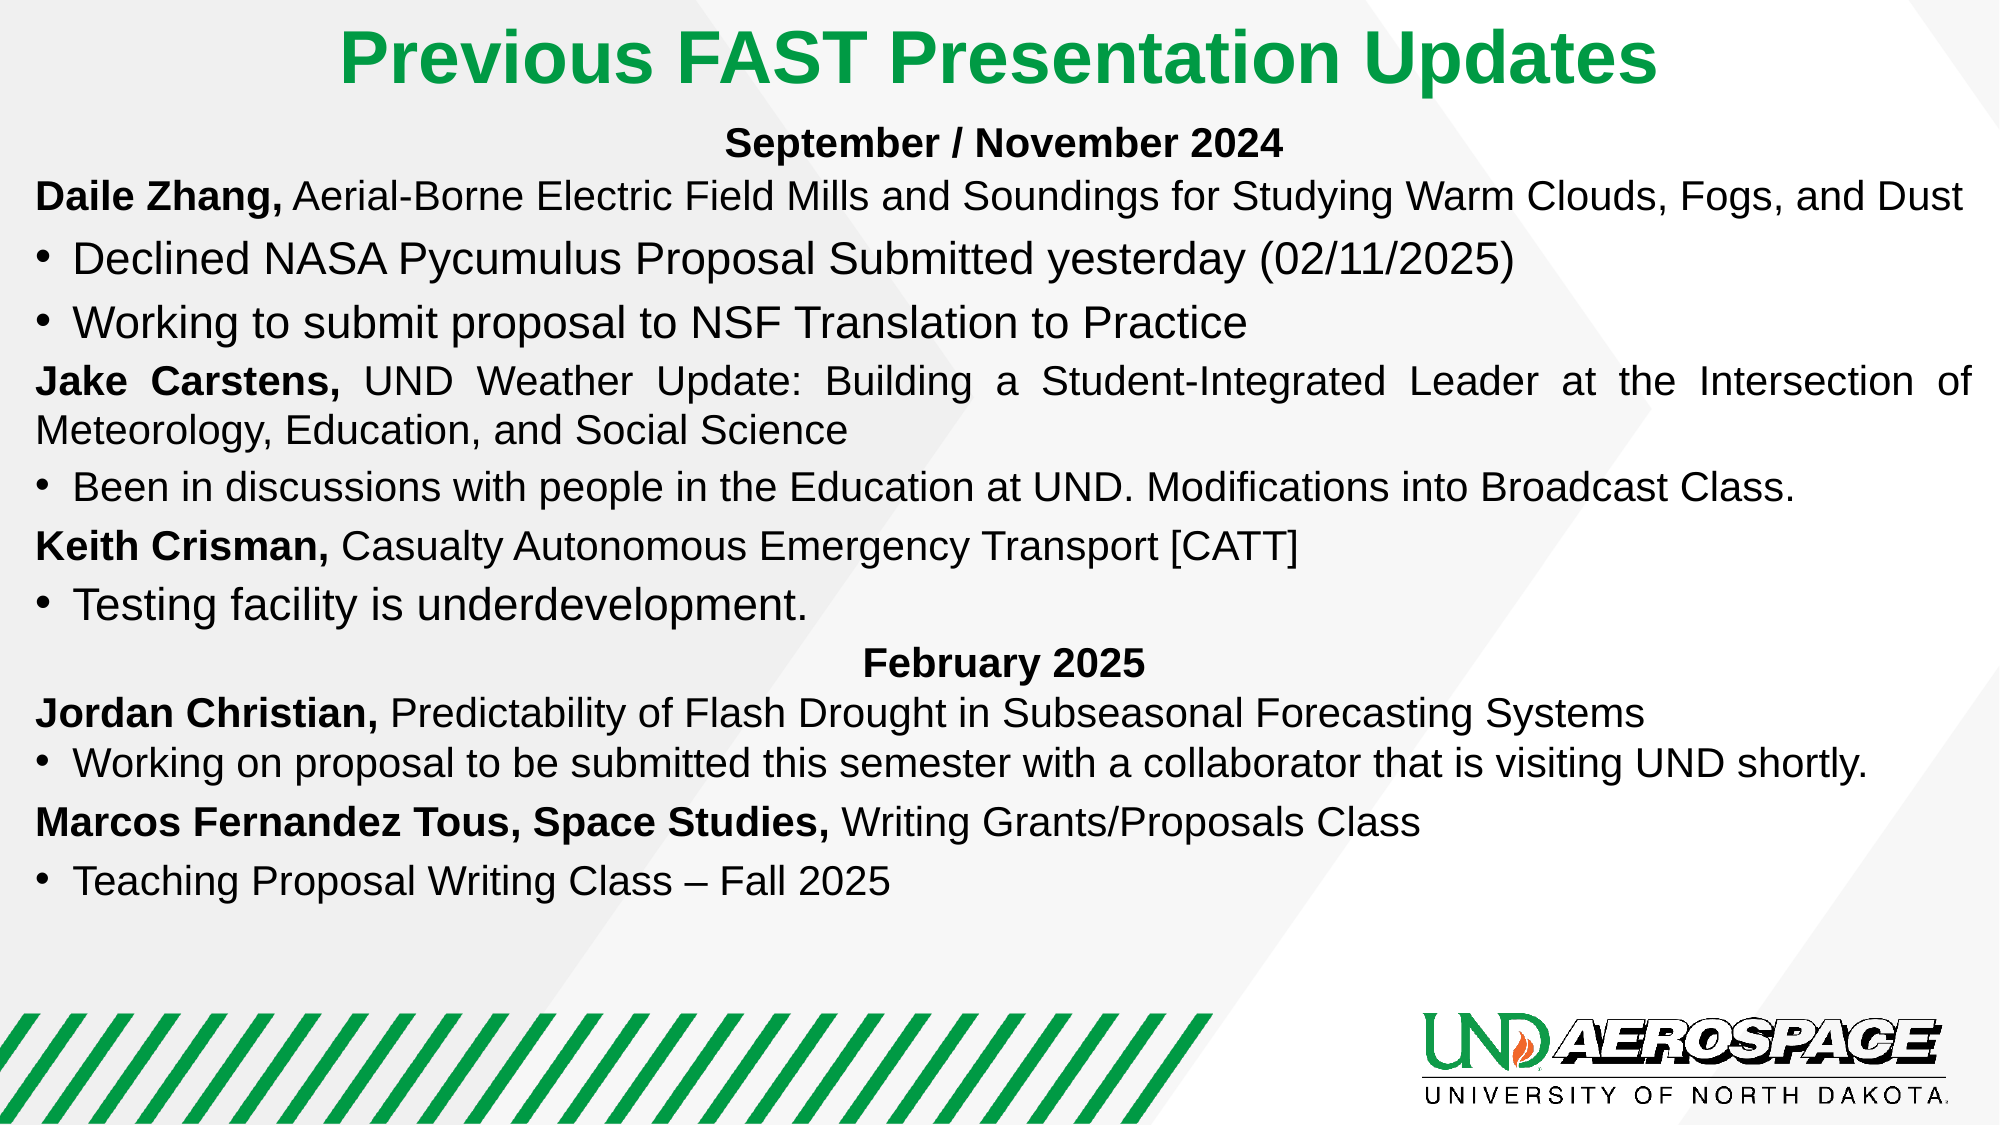

Previous FAST Presentation Updates
September / November 2024
Daile Zhang, Aerial-Borne Electric Field Mills and Soundings for Studying Warm Clouds, Fogs, and Dust
Declined NASA Pycumulus Proposal Submitted yesterday (02/11/2025)
Working to submit proposal to NSF Translation to Practice
Jake Carstens, UND Weather Update: Building a Student-Integrated Leader at the Intersection of Meteorology, Education, and Social Science
Been in discussions with people in the Education at UND. Modifications into Broadcast Class.
Keith Crisman, Casualty Autonomous Emergency Transport [CATT]
Testing facility is underdevelopment.
February 2025
Jordan Christian, Predictability of Flash Drought in Subseasonal Forecasting Systems
Working on proposal to be submitted this semester with a collaborator that is visiting UND shortly.
Marcos Fernandez Tous, Space Studies, Writing Grants/Proposals Class
Teaching Proposal Writing Class – Fall 2025